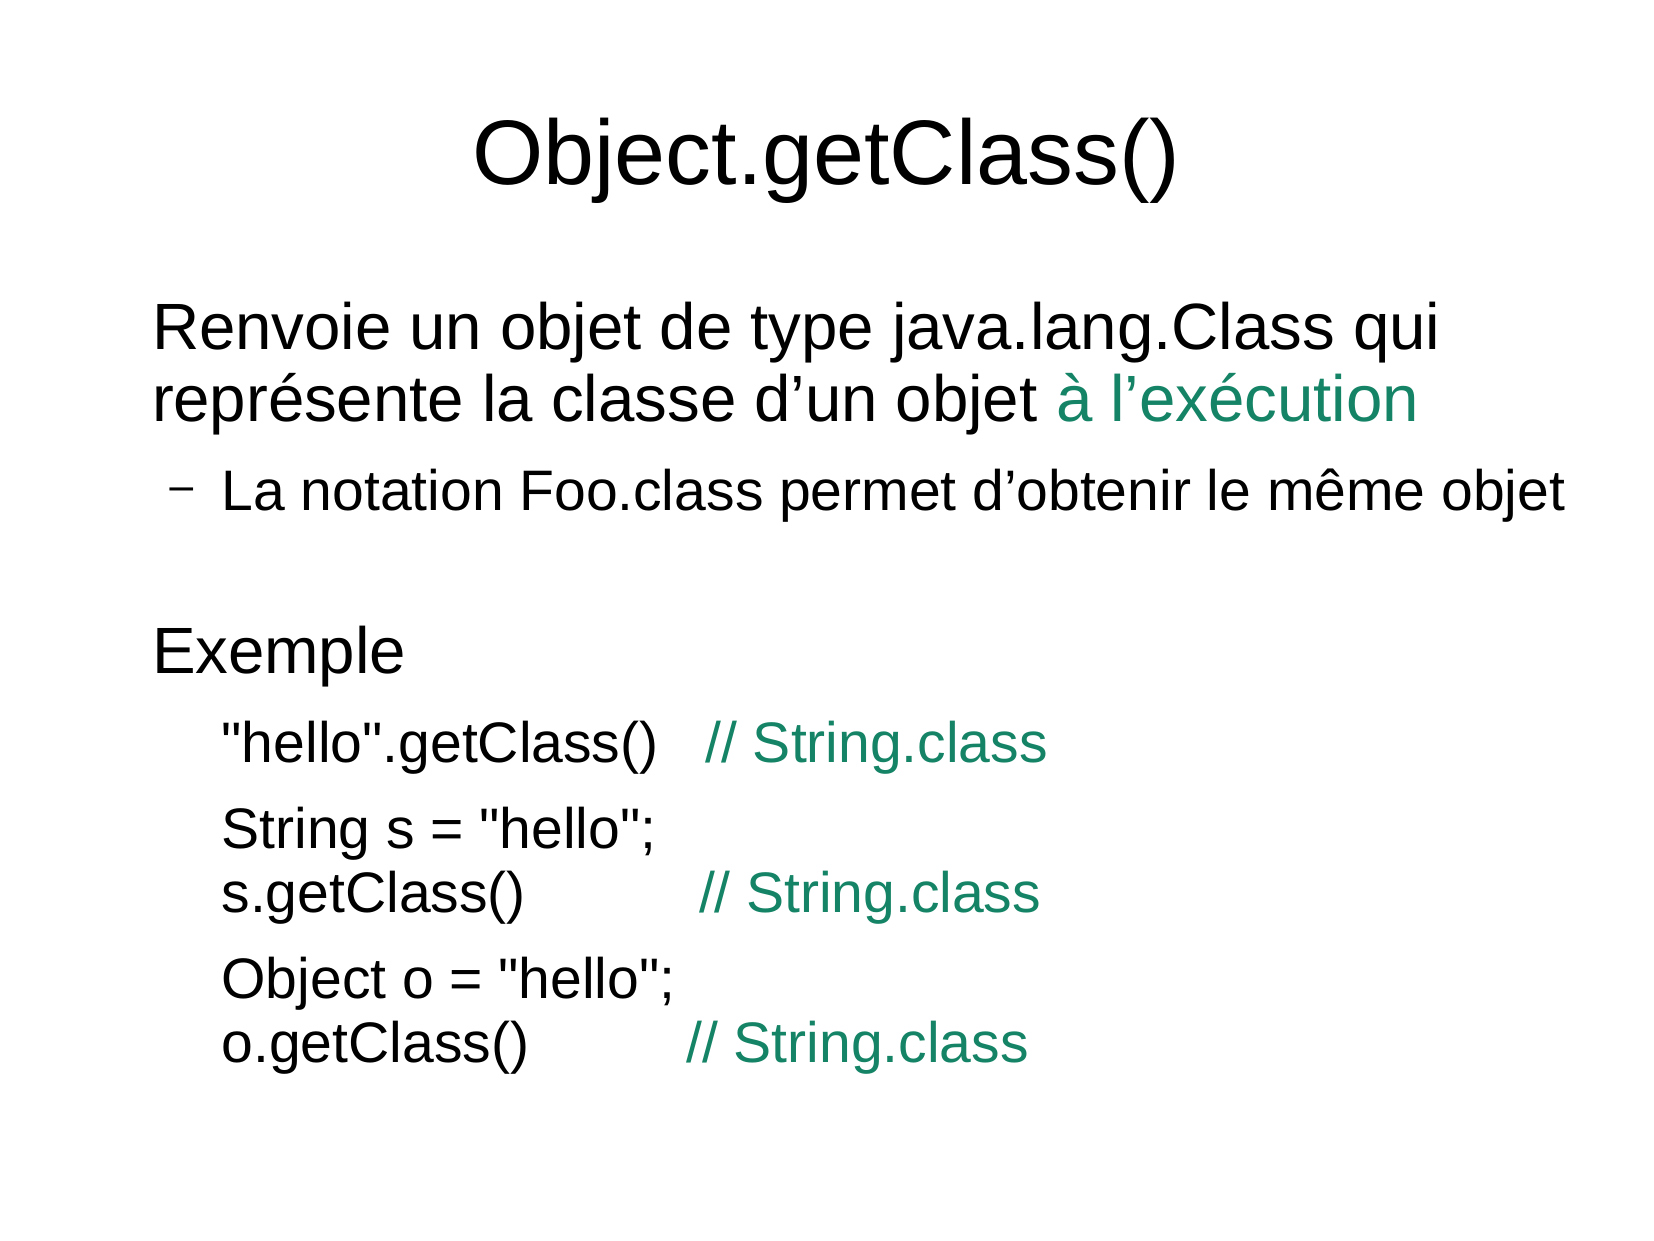

# Object.getClass()
Renvoie un objet de type java.lang.Class qui représente la classe d’un objet à l’exécution
La notation Foo.class permet d’obtenir le même objet
Exemple
"hello".getClass() // String.class
String s = "hello";
s.getClass() // String.class
Object o = "hello";
o.getClass() // String.class